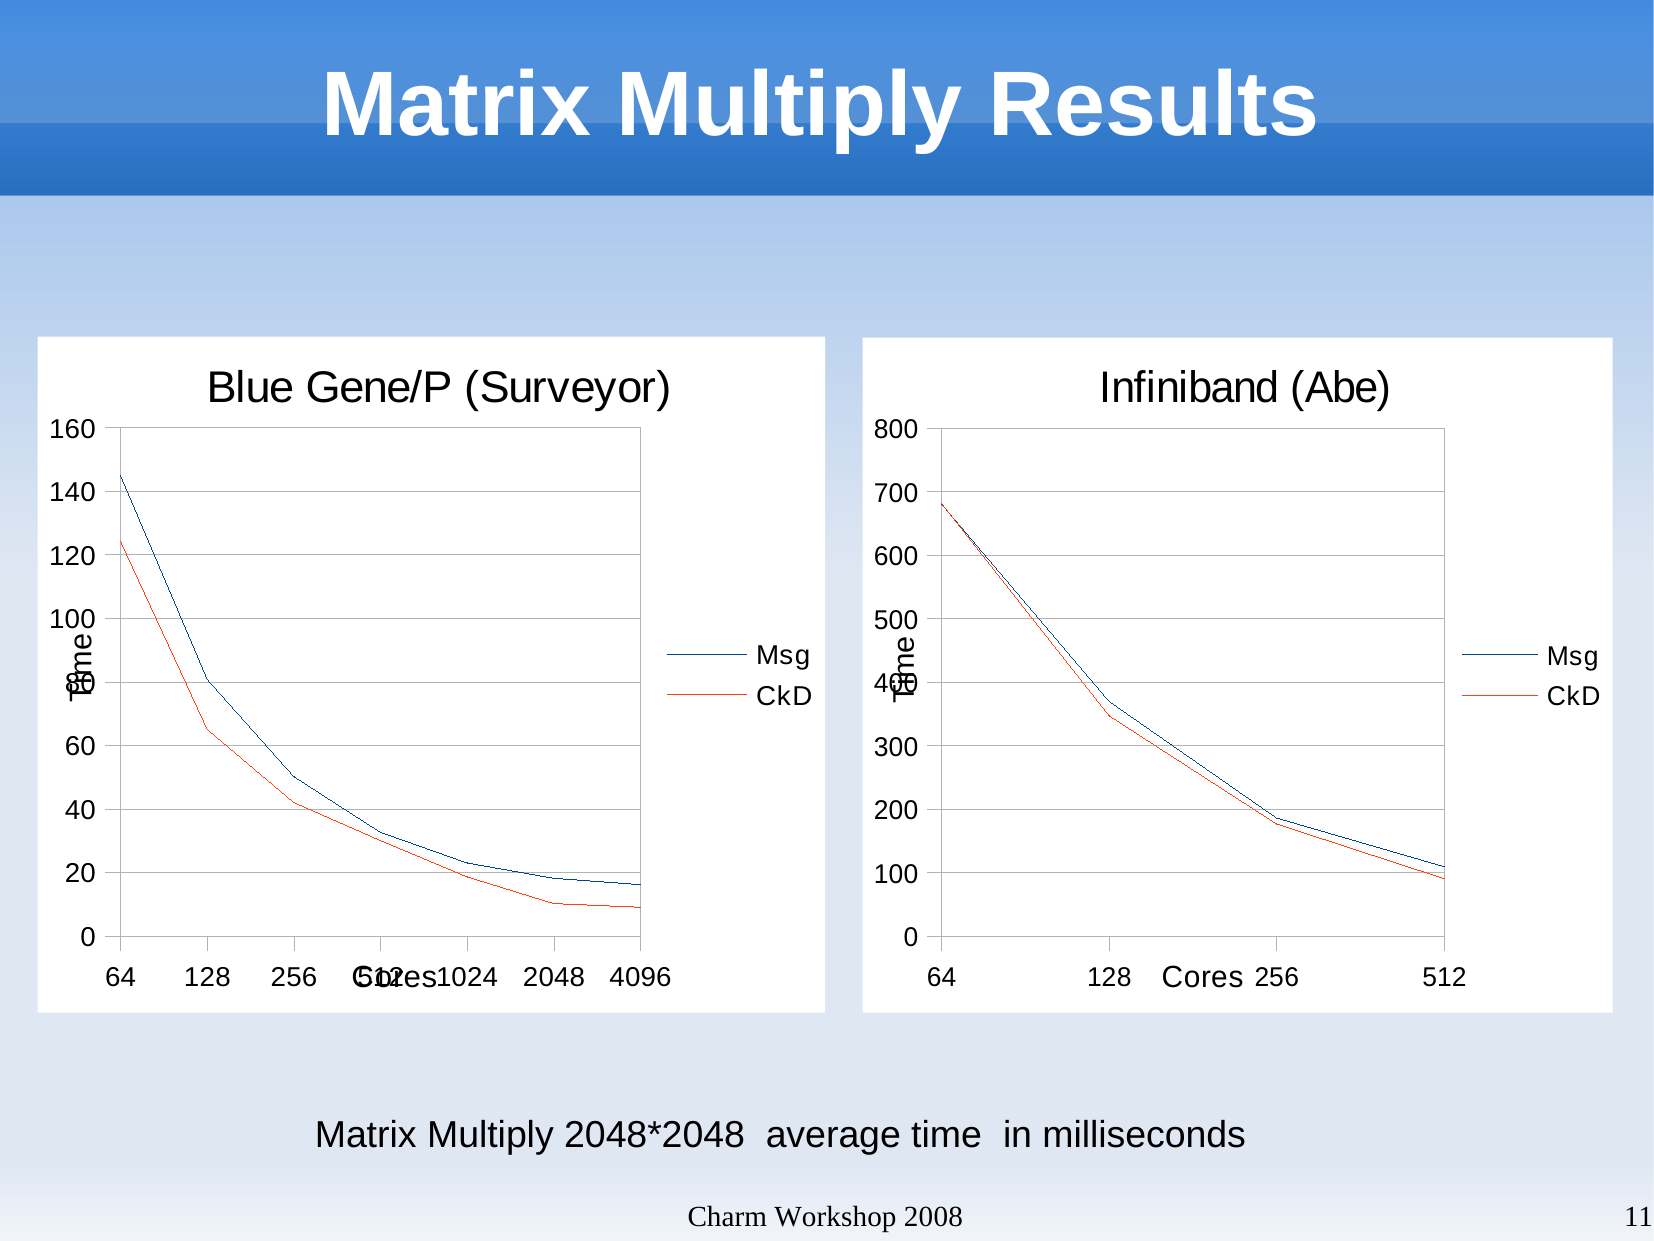

# Matrix Multiply Results
### Chart: Blue Gene/P (Surveyor)
| Category | Msg | CkD |
|---|---|---|
| 64 | 144.91 | 124.26 |
| 128 | 80.9 | 65.18 |
| 256 | 50.27 | 42.12 |
| 512 | 32.73 | 30.11 |
| 1024 | 23.08 | 18.69 |
| 2048 | 18.23 | 10.29 |
| 4096 | 16.24 | 9.12 |
### Chart: Infiniband (Abe)
| Category | Msg | CkD |
|---|---|---|
| 64 | 681.03 | 682.09 |
| 128 | 370.3 | 347.64 |
| 256 | 186.5 | 177.07 |
| 512 | 109.8 | 90.91 |Matrix Multiply 2048*2048 average time in milliseconds
Charm Workshop 2008
11